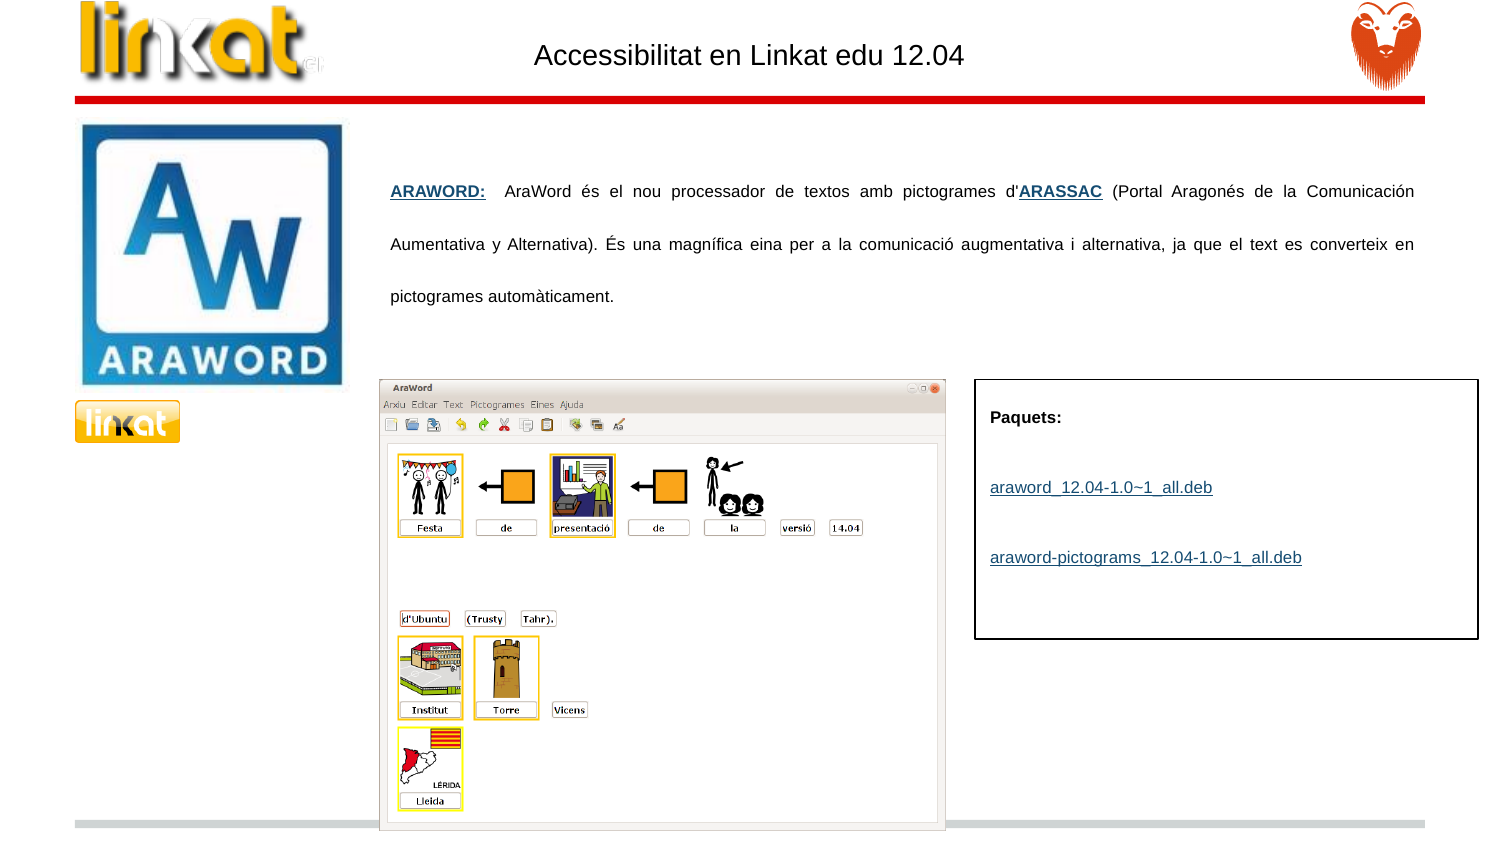

ARAWORD: AraWord és el nou processador de textos amb pictogrames d'ARASSAC (Portal Aragonés de la Comunicación Aumentativa y Alternativa). És una magnífica eina per a la comunicació augmentativa i alternativa, ja que el text es converteix en pictogrames automàticament.
Paquets:
araword_12.04-1.0~1_all.deb
araword-pictograms_12.04-1.0~1_all.deb